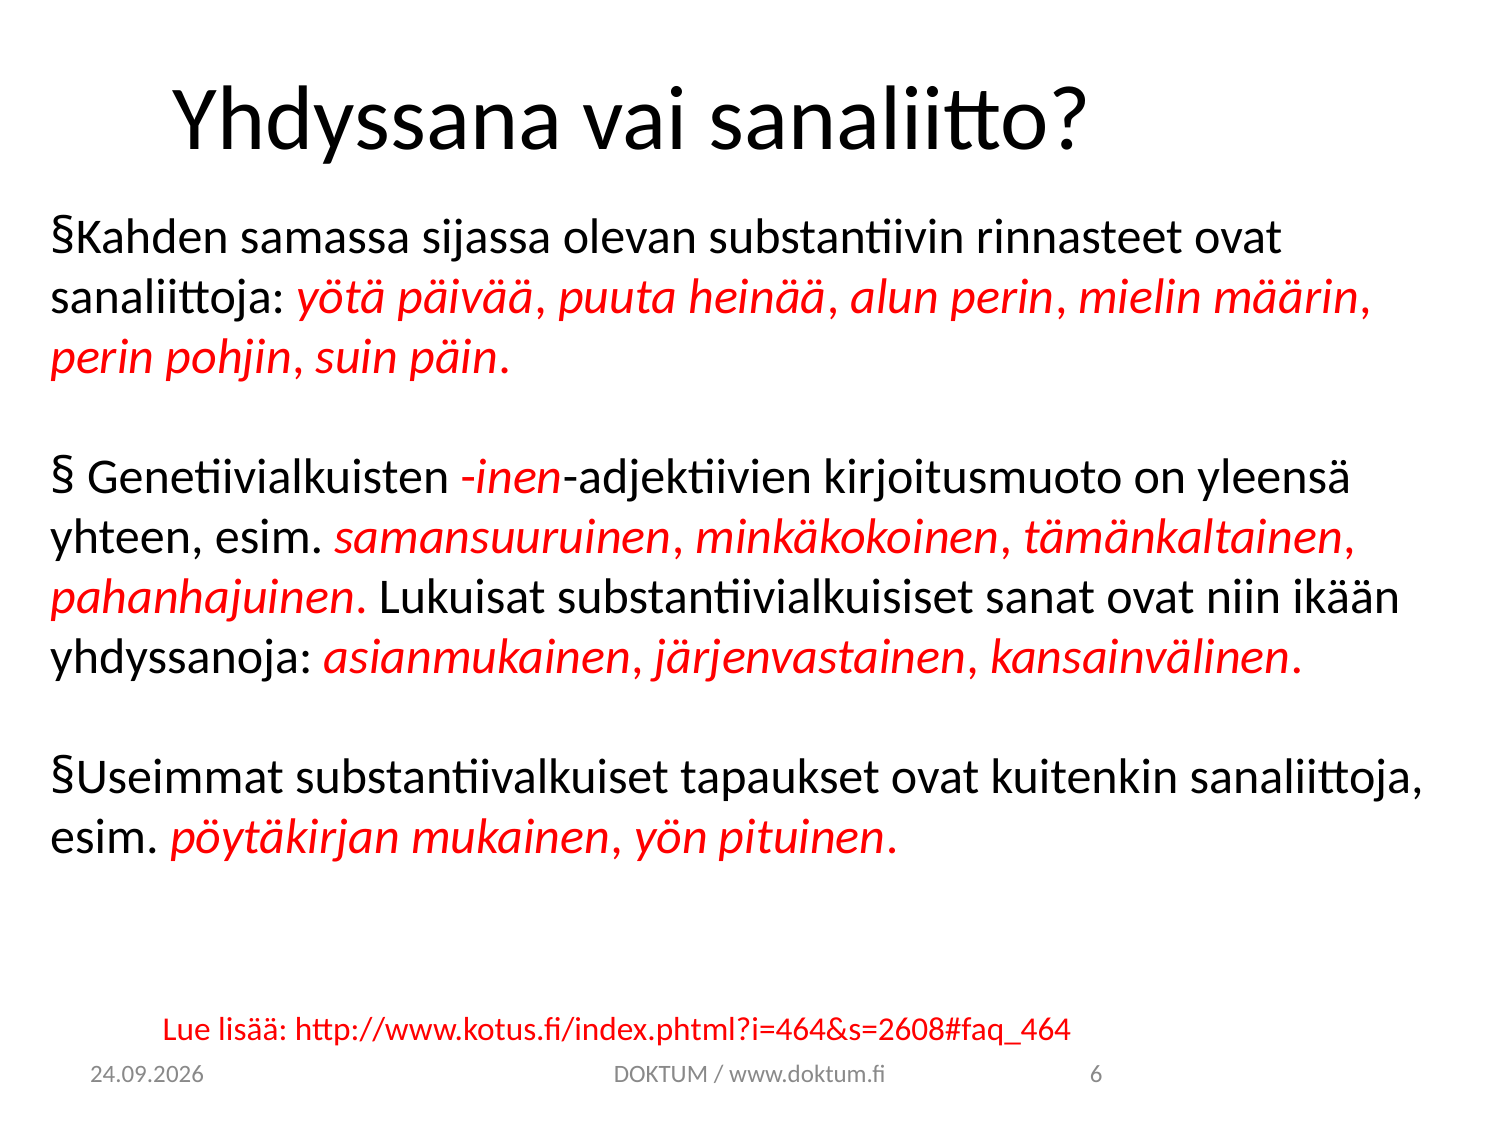

# Yhdyssana vai sanaliitto?
Kahden samassa sijassa olevan substantiivin rinnasteet ovat sanaliittoja: yötä päivää, puuta heinää, alun perin, mielin määrin, perin pohjin, suin päin.
 Genetiivialkuisten -inen-adjektiivien kirjoitusmuoto on yleensä yhteen, esim. samansuuruinen, minkäkokoinen, tämänkaltainen, pahanhajuinen. Lukuisat substantiivialkuisiset sanat ovat niin ikään yhdyssanoja: asianmukainen, järjenvastainen, kansainvälinen.
Useimmat substantiivalkuiset tapaukset ovat kuitenkin sanaliittoja, esim. pöytäkirjan mukainen, yön pituinen.
Lue lisää: http://www.kotus.fi/index.phtml?i=464&s=2608#faq_464
DOKTUM / www.doktum.fi